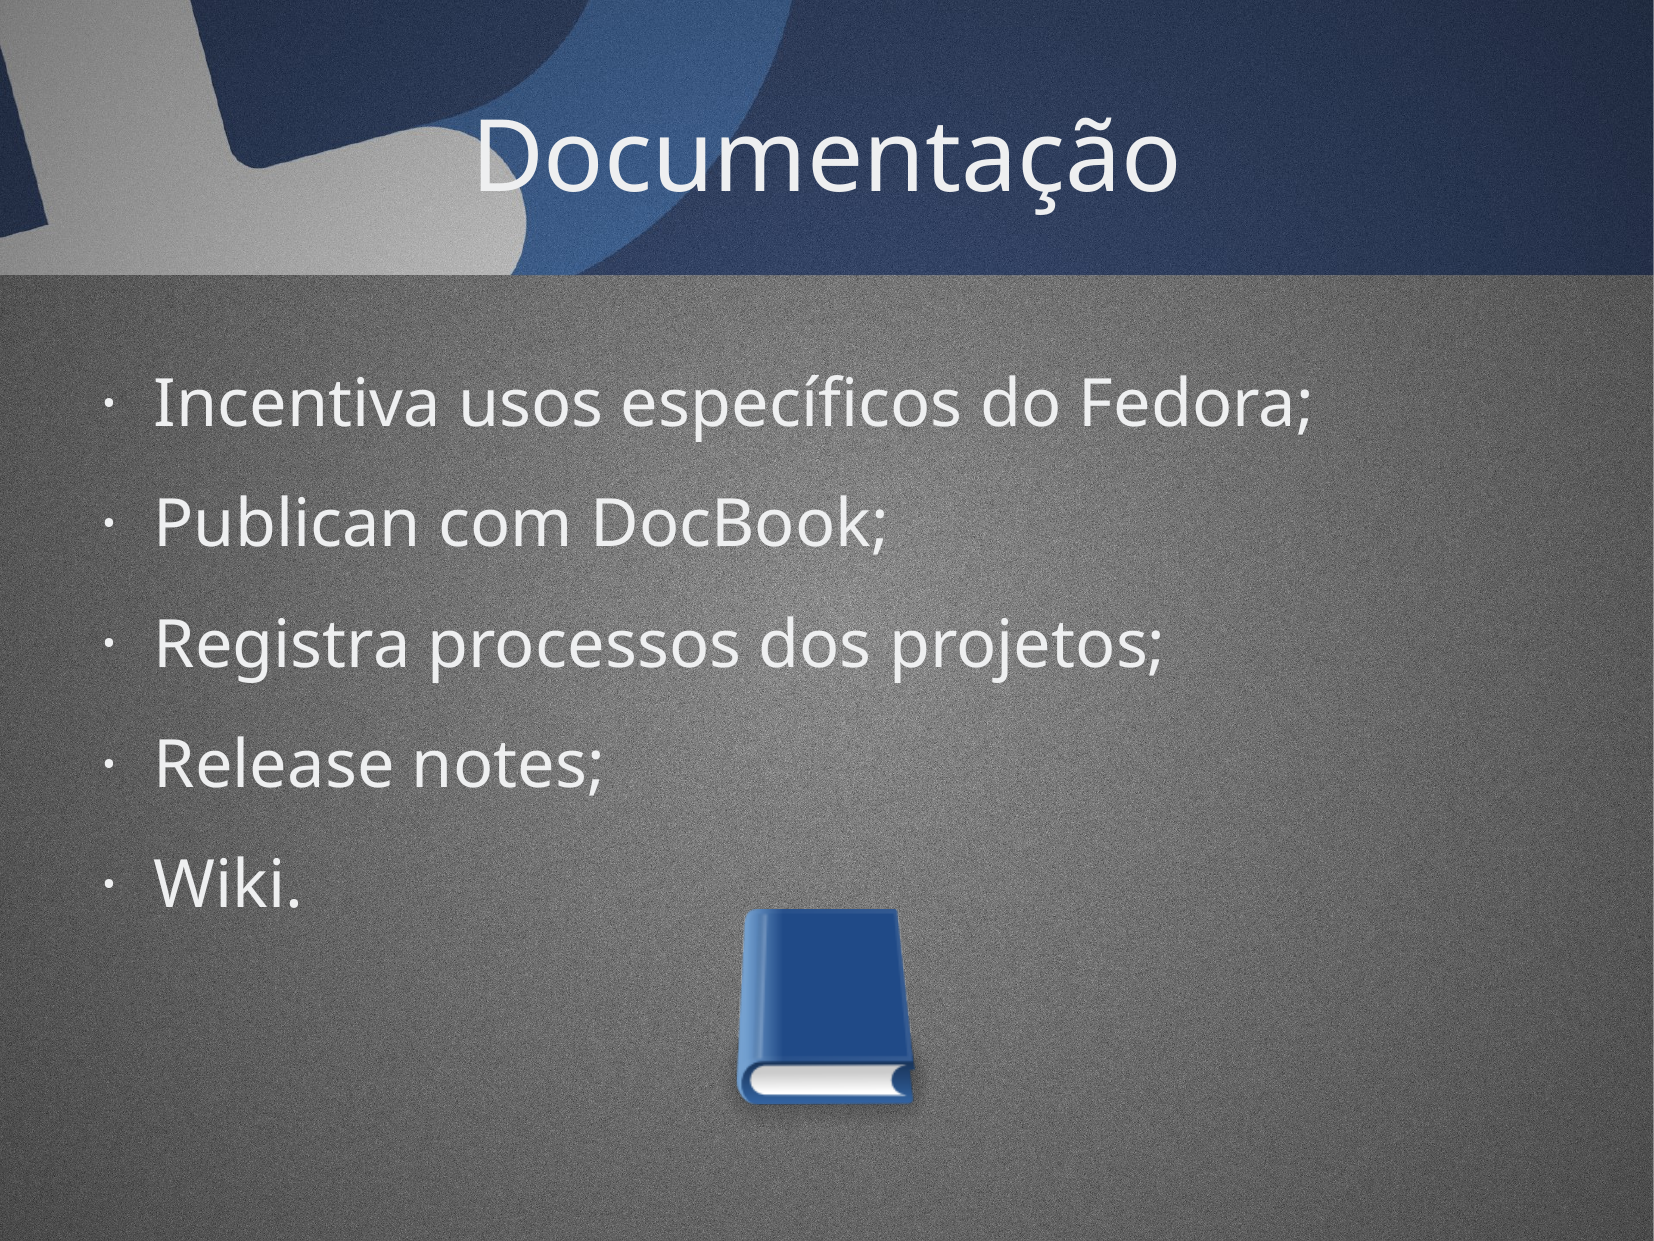

# Documentação
Incentiva usos específicos do Fedora;
Publican com DocBook;
Registra processos dos projetos;
Release notes;
Wiki.